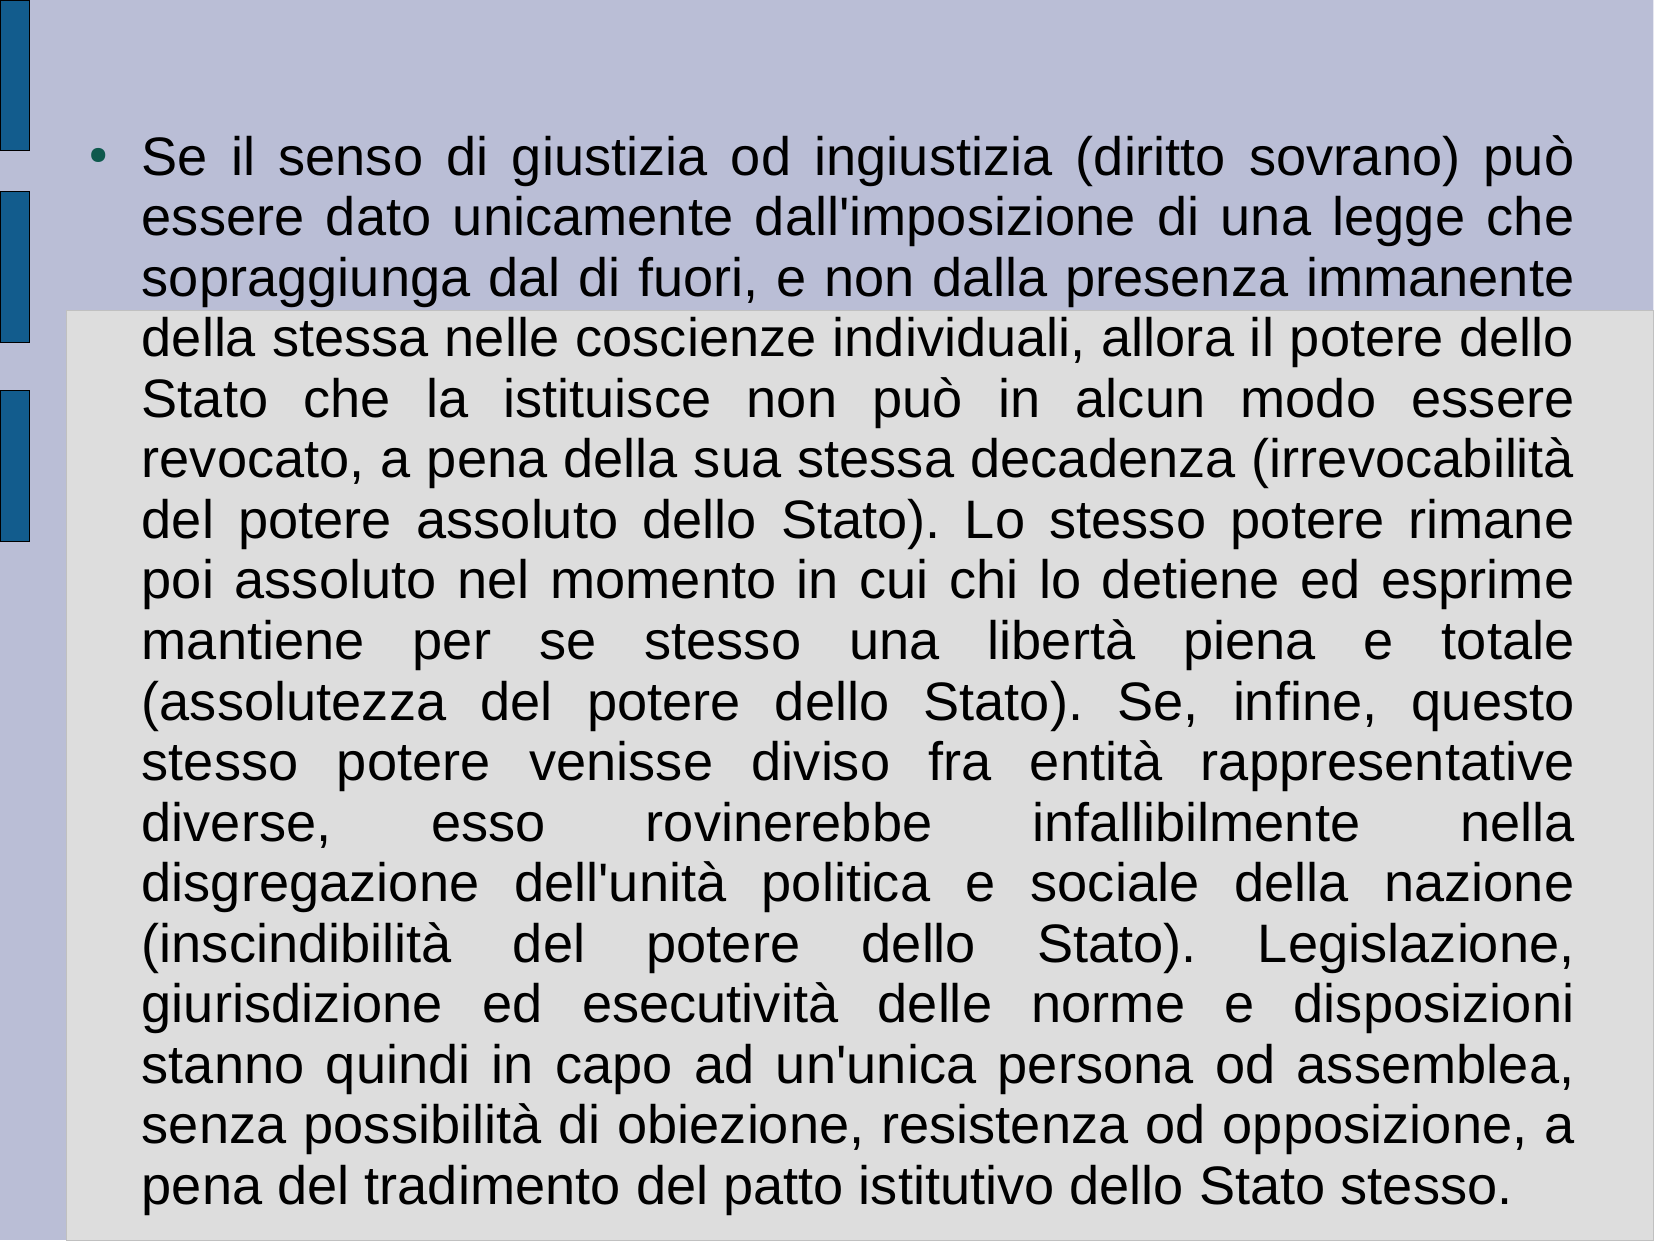

#
Se il senso di giustizia od ingiustizia (diritto sovrano) può essere dato unicamente dall'imposizione di una legge che sopraggiunga dal di fuori, e non dalla presenza immanente della stessa nelle coscienze individuali, allora il potere dello Stato che la istituisce non può in alcun modo essere revocato, a pena della sua stessa decadenza (irrevocabilità del potere assoluto dello Stato). Lo stesso potere rimane poi assoluto nel momento in cui chi lo detiene ed esprime mantiene per se stesso una libertà piena e totale (assolutezza del potere dello Stato). Se, infine, questo stesso potere venisse diviso fra entità rappresentative diverse, esso rovinerebbe infallibilmente nella disgregazione dell'unità politica e sociale della nazione (inscindibilità del potere dello Stato). Legislazione, giurisdizione ed esecutività delle norme e disposizioni stanno quindi in capo ad un'unica persona od assemblea, senza possibilità di obiezione, resistenza od opposizione, a pena del tradimento del patto istitutivo dello Stato stesso.